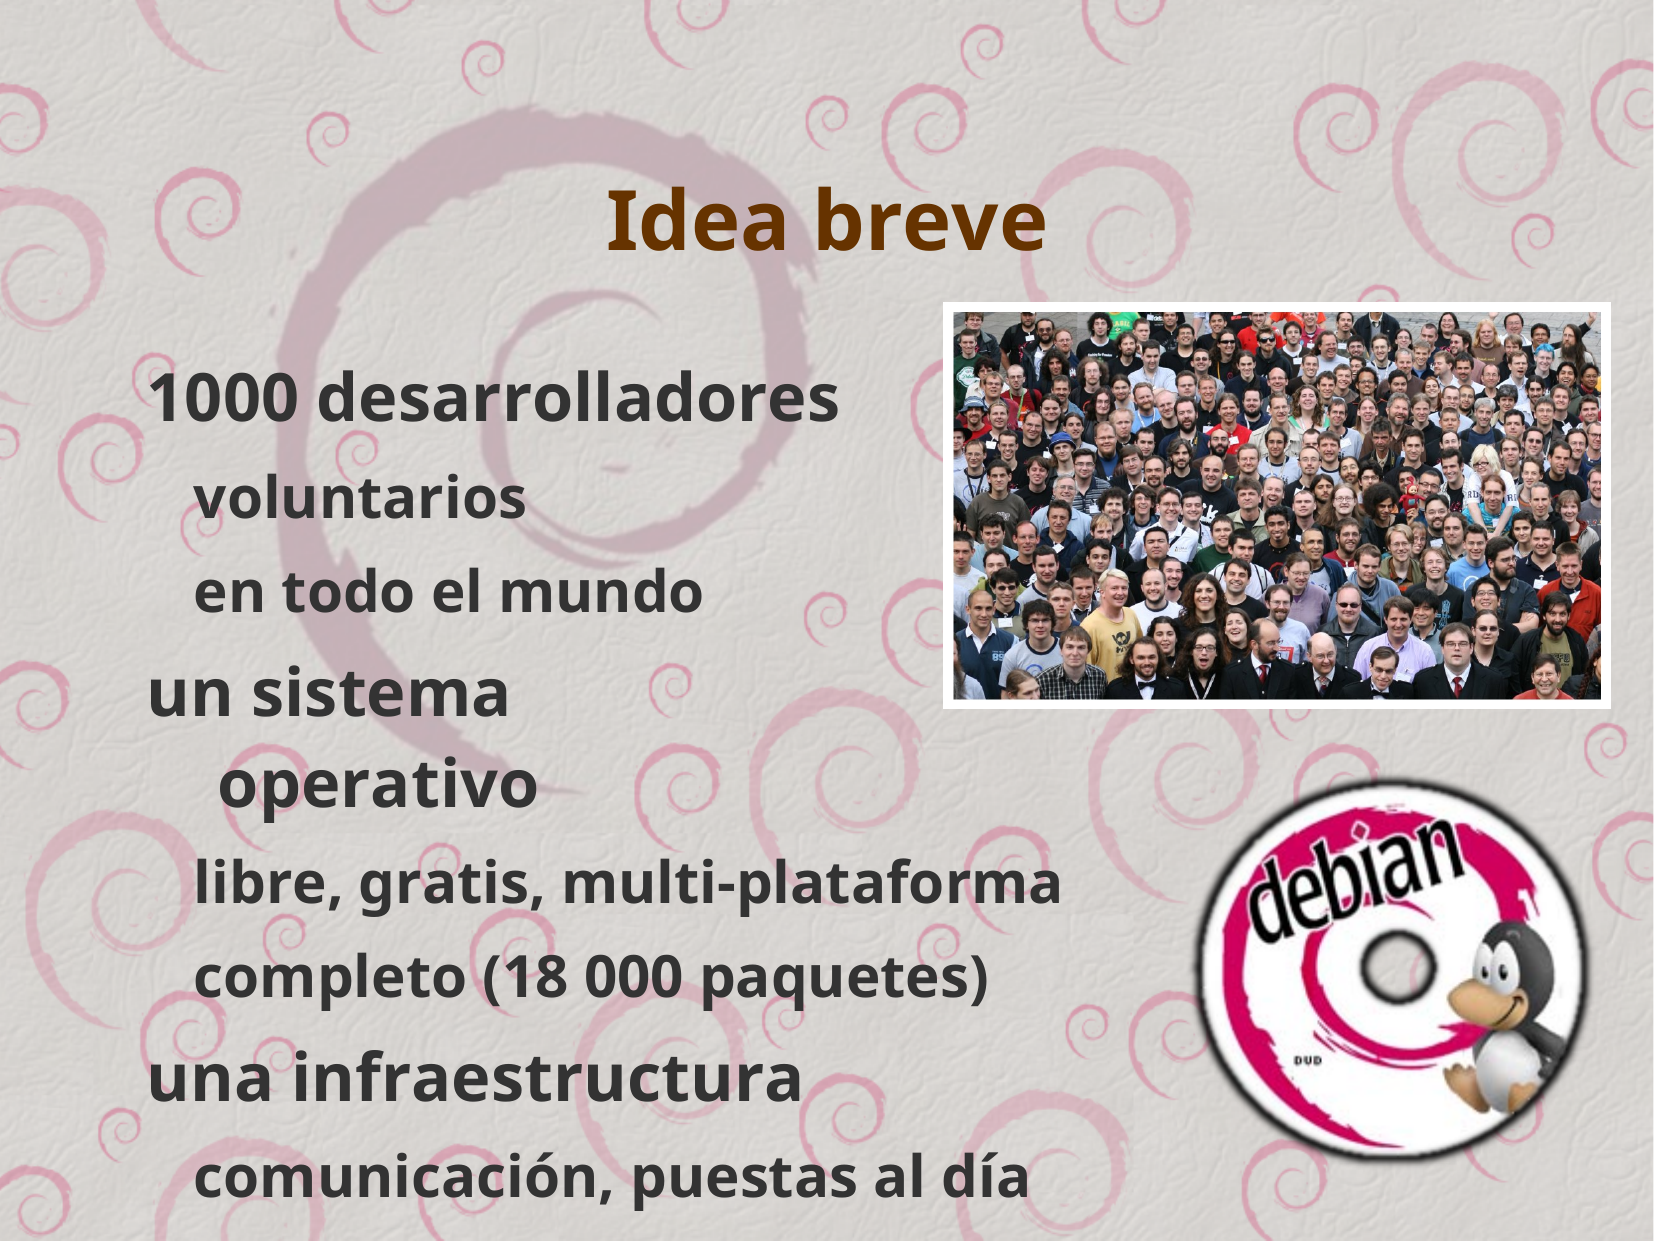

# Idea breve
1000 desarrolladores
voluntarios
en todo el mundo
un sistema
operativo
libre, gratis, multi-plataforma
completo (18 000 paquetes)
una infraestructura
comunicación, puestas al día